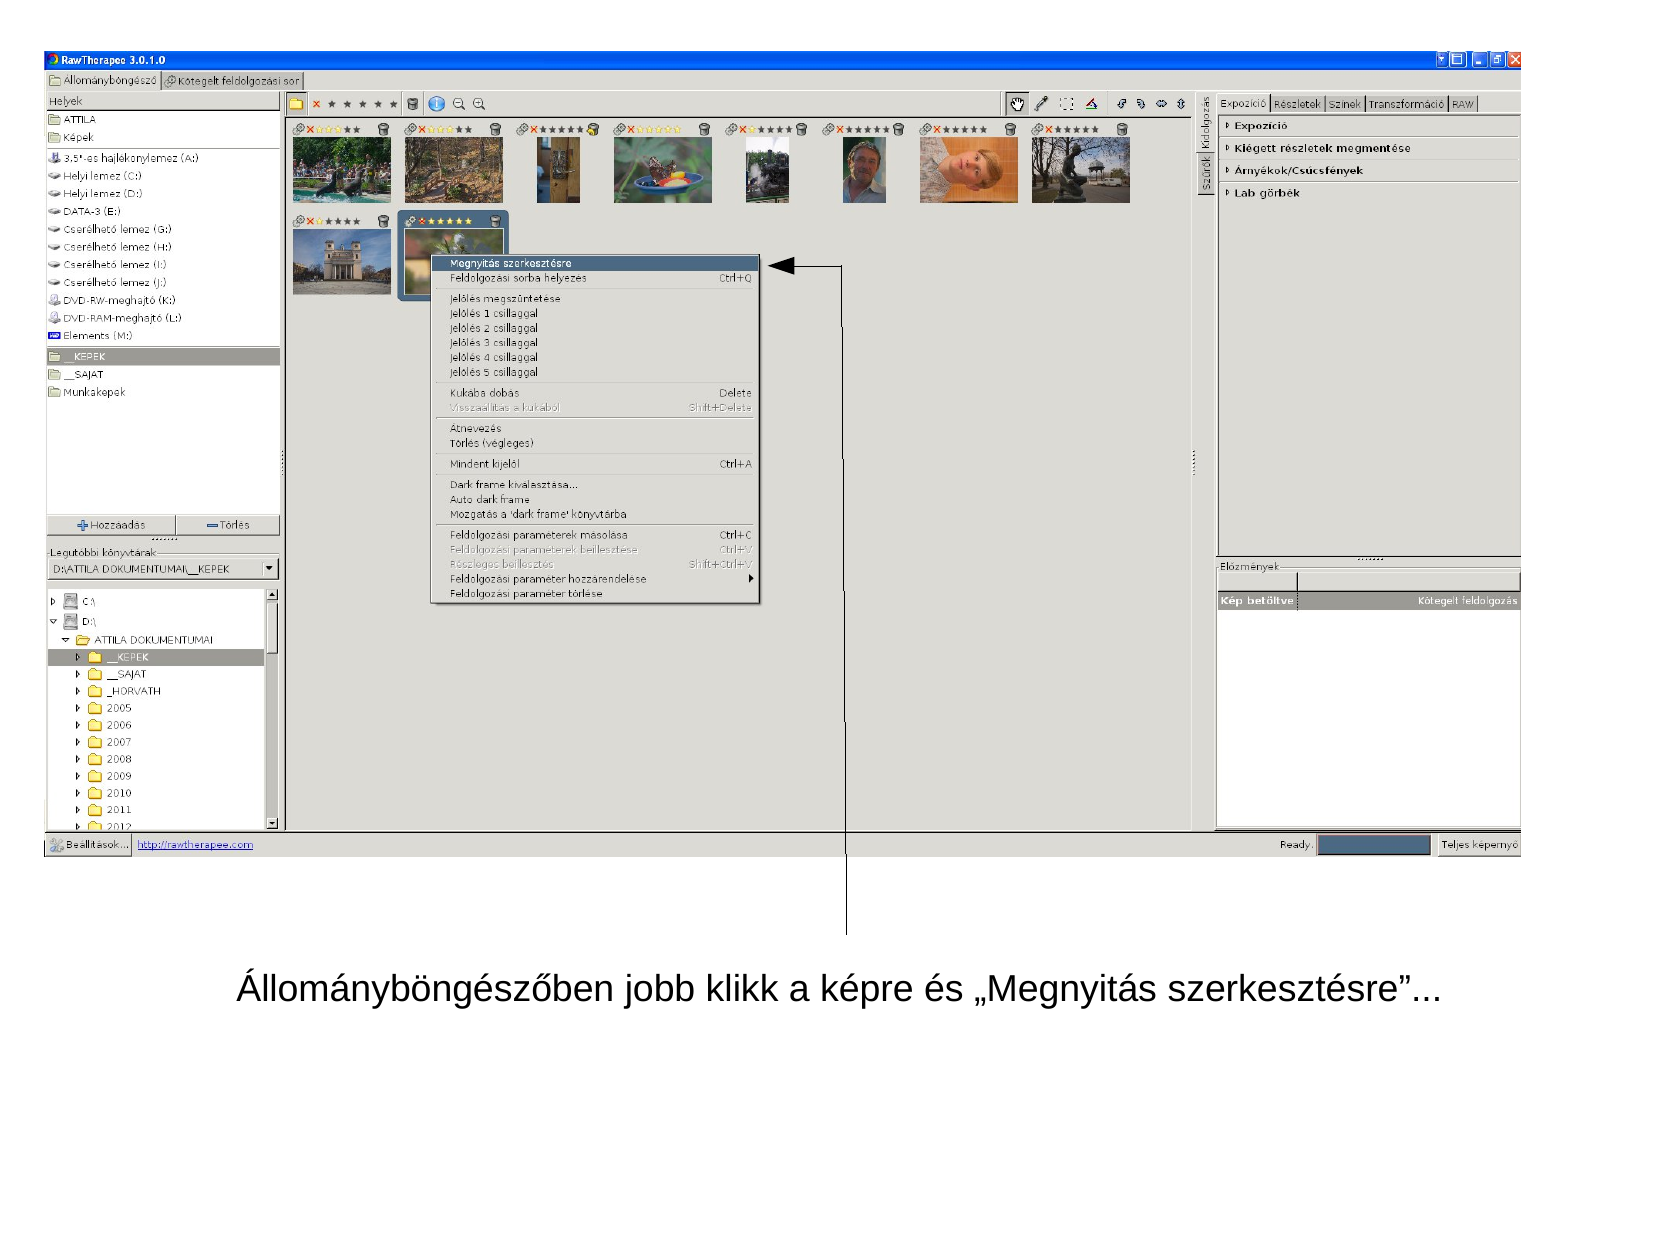

Állományböngészőben jobb klikk a képre és „Megnyitás szerkesztésre”...